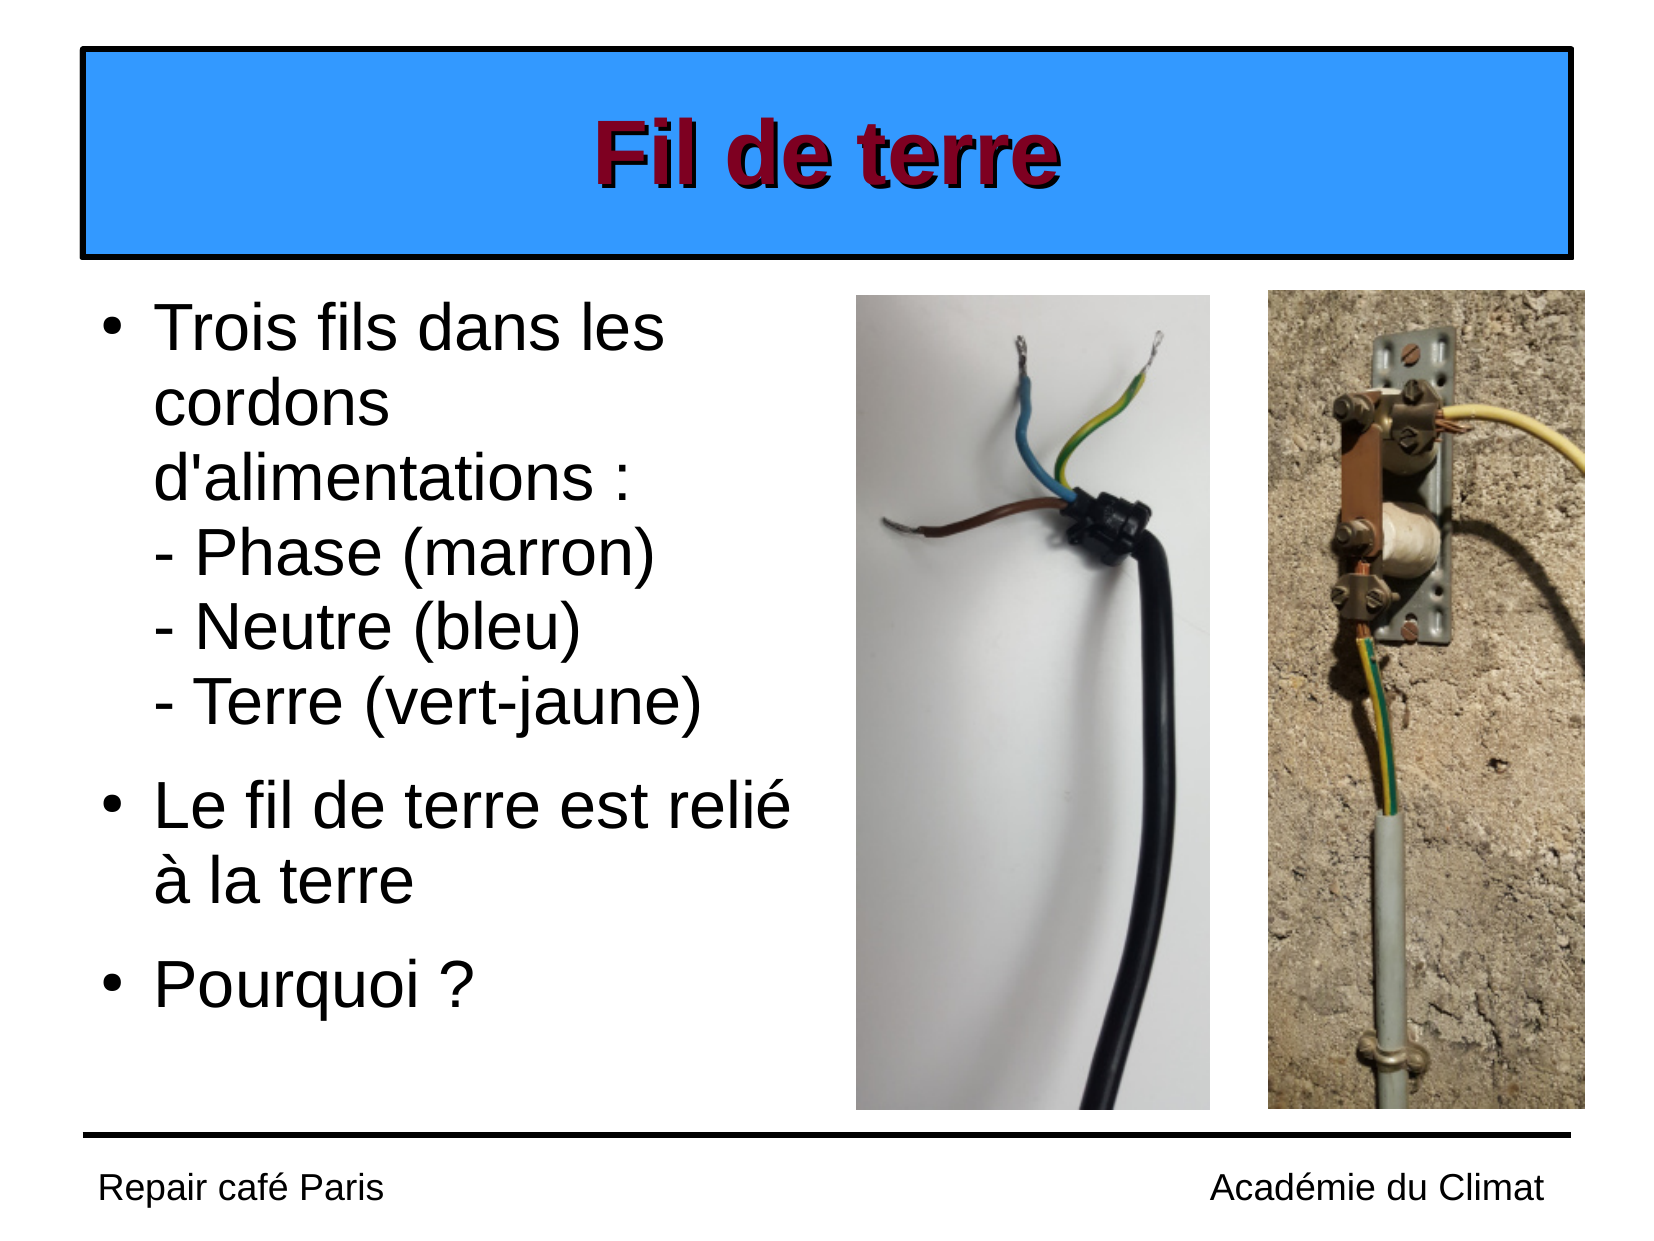

# Fil de terre
Trois fils dans les cordons d'alimentations :
- Phase (marron)
- Neutre (bleu)
- Terre (vert-jaune)
Le fil de terre est relié à la terre
Pourquoi ?
Repair café Paris	Académie du Climat